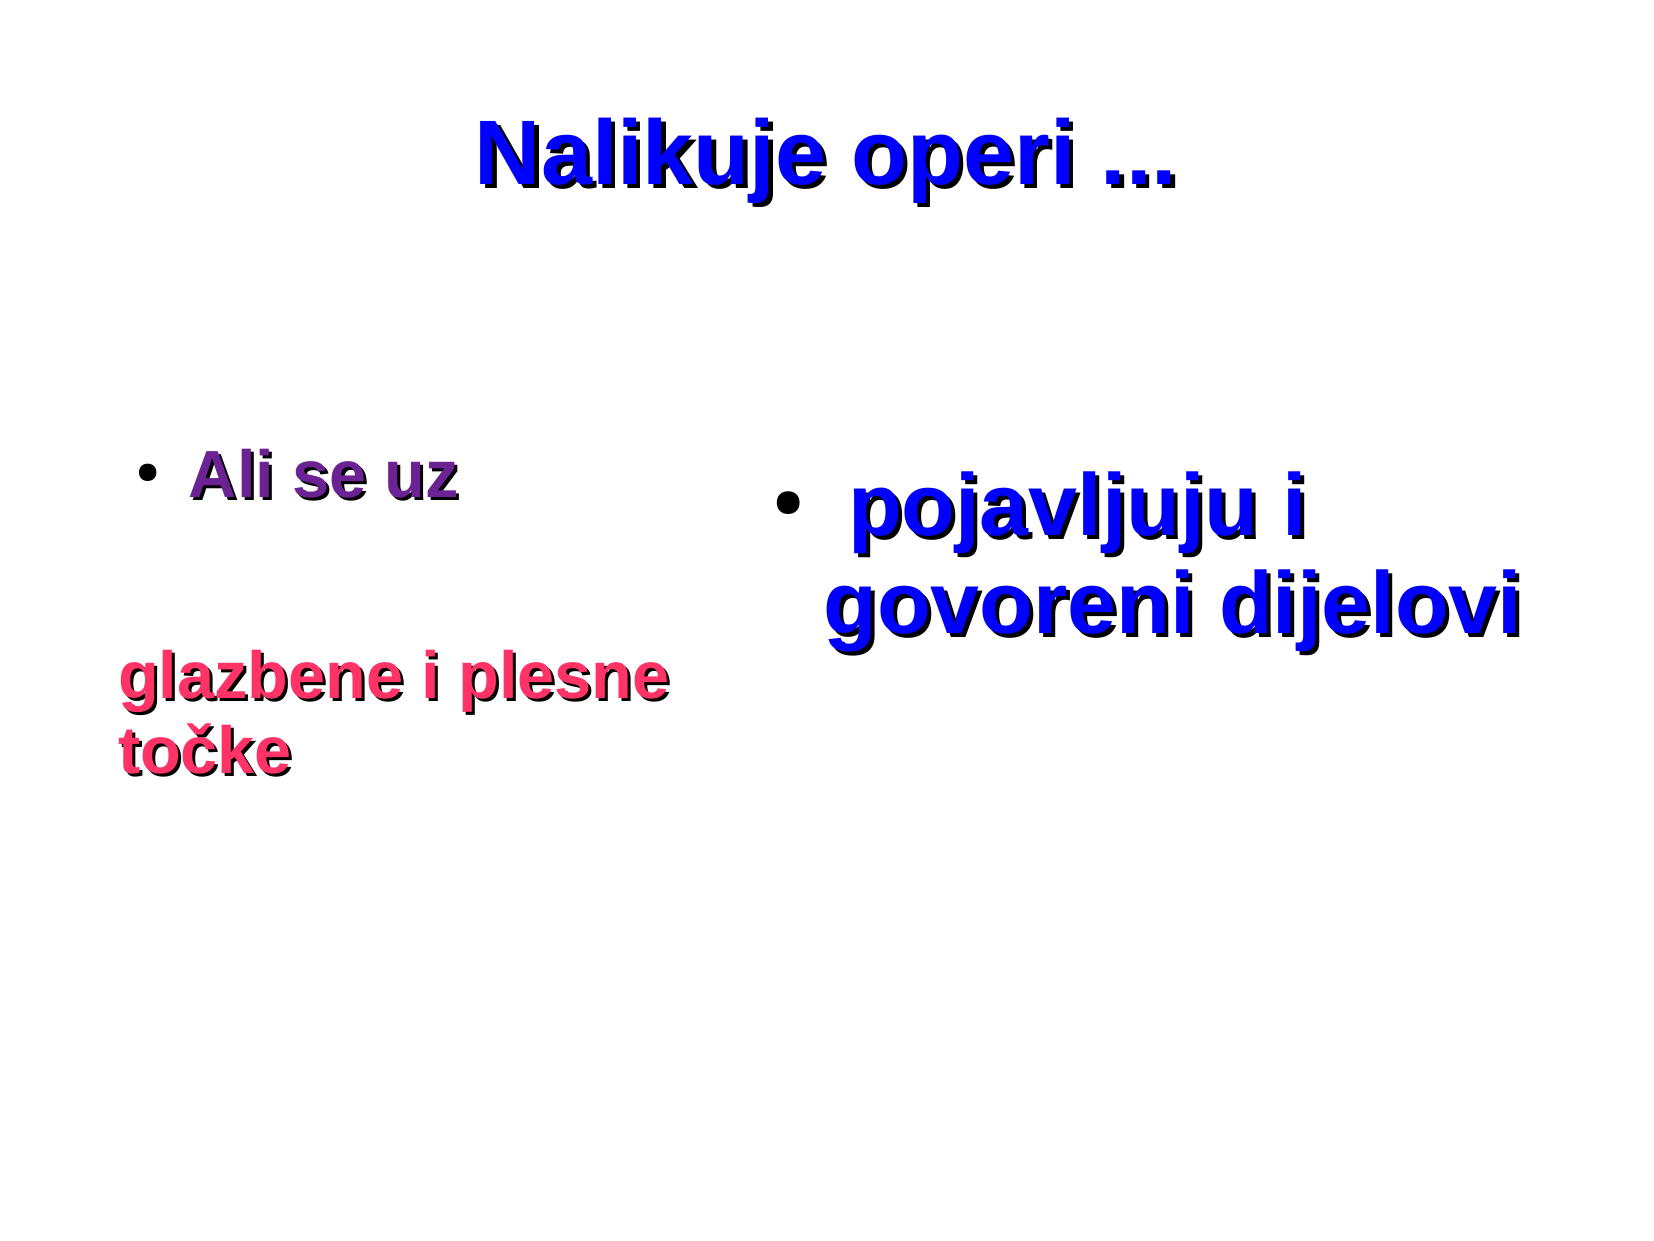

# Nalikuje operi ...
Ali se uz
 pojavljuju i govoreni dijelovi
glazbene i plesne točke